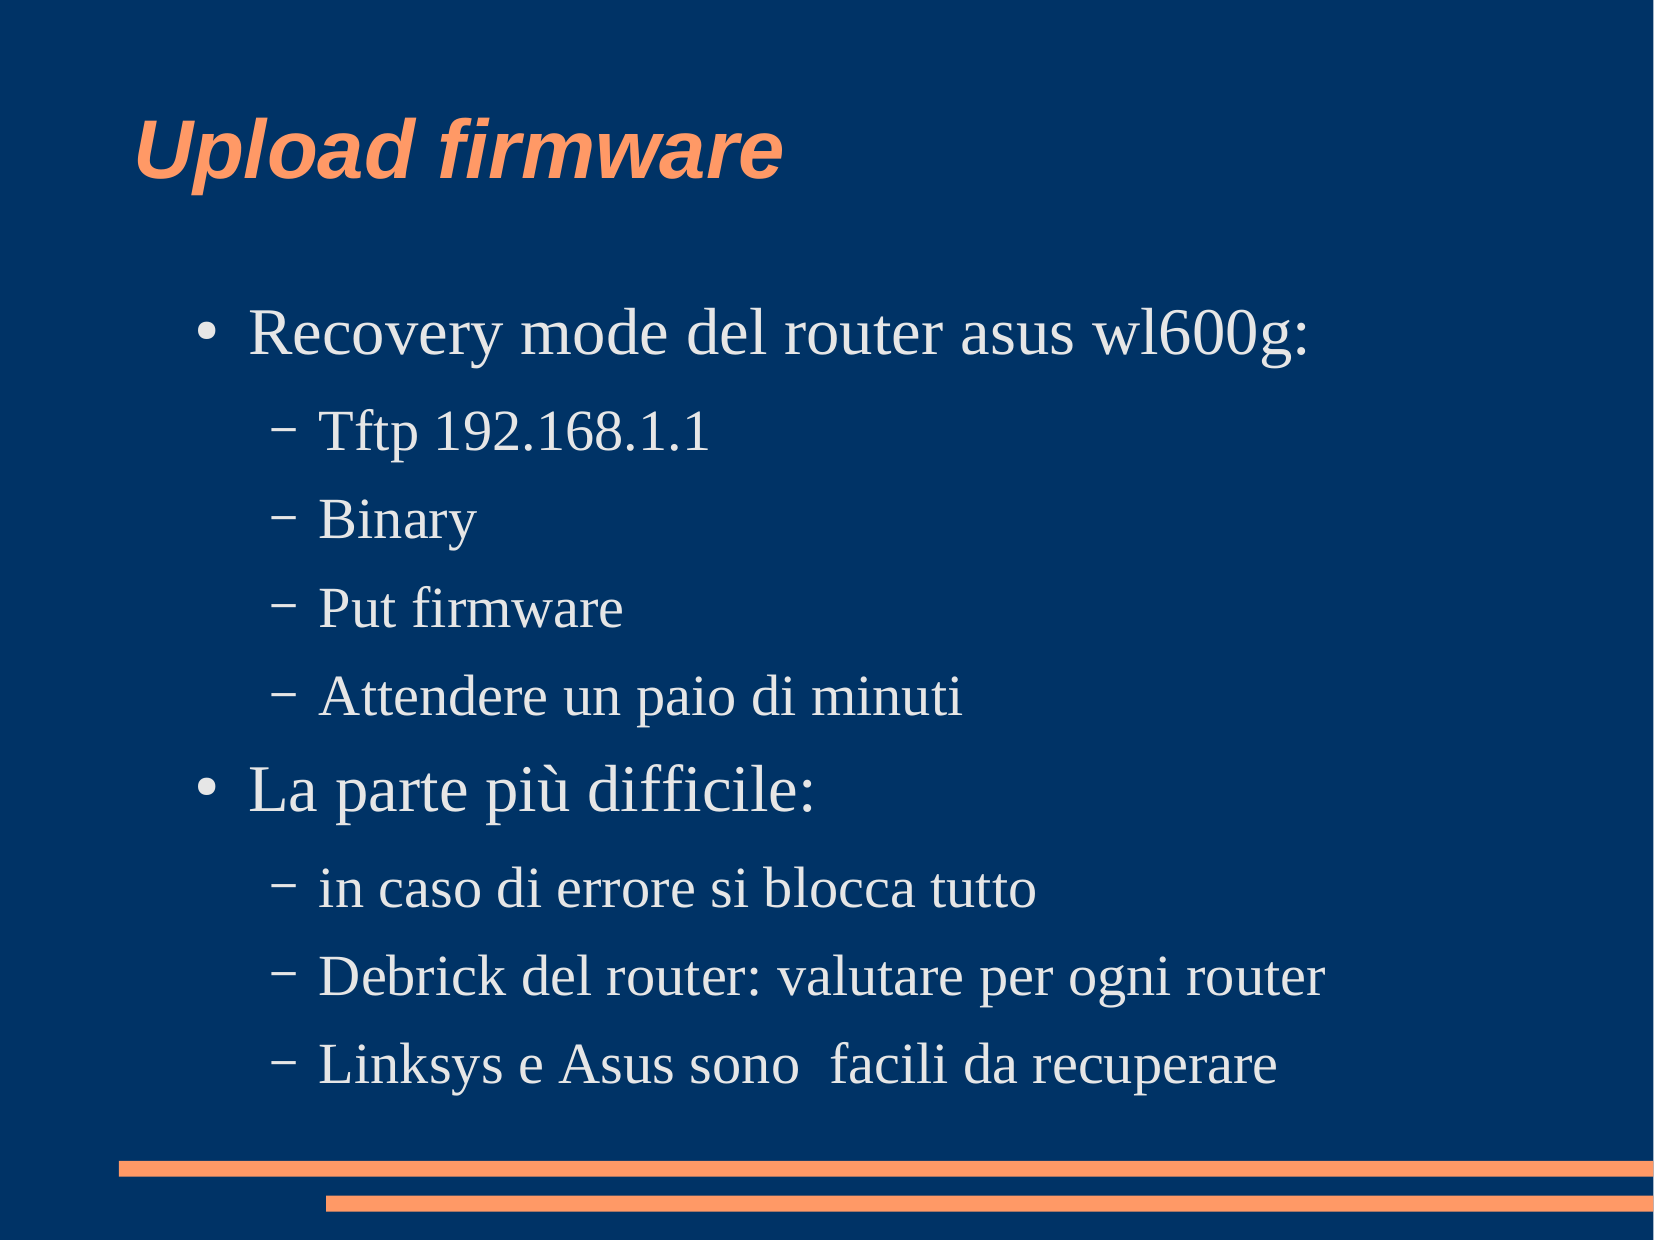

# Upload firmware
Recovery mode del router asus wl600g:
Tftp 192.168.1.1
Binary
Put firmware
Attendere un paio di minuti
La parte più difficile:
in caso di errore si blocca tutto
Debrick del router: valutare per ogni router
Linksys e Asus sono facili da recuperare